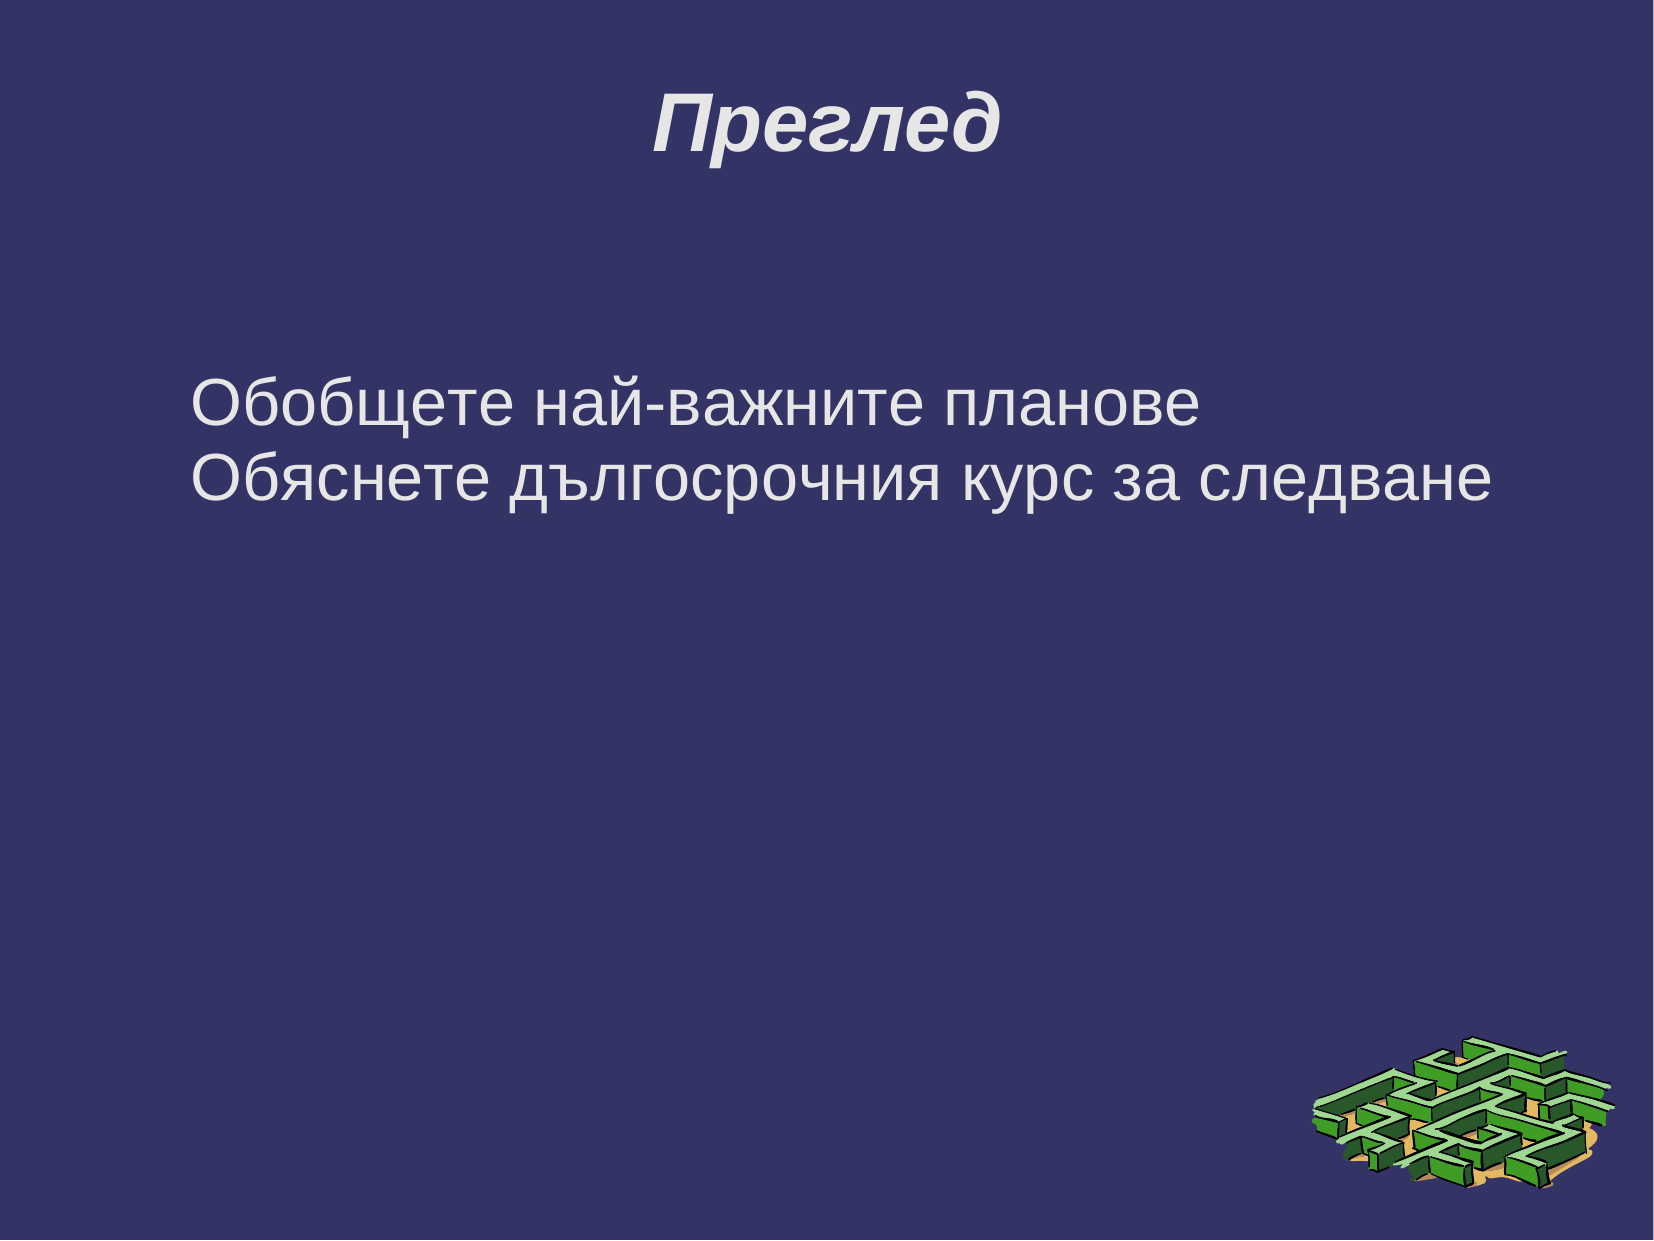

# Преглед
Обобщете най-важните планове
Обяснете дългосрочния курс за следване